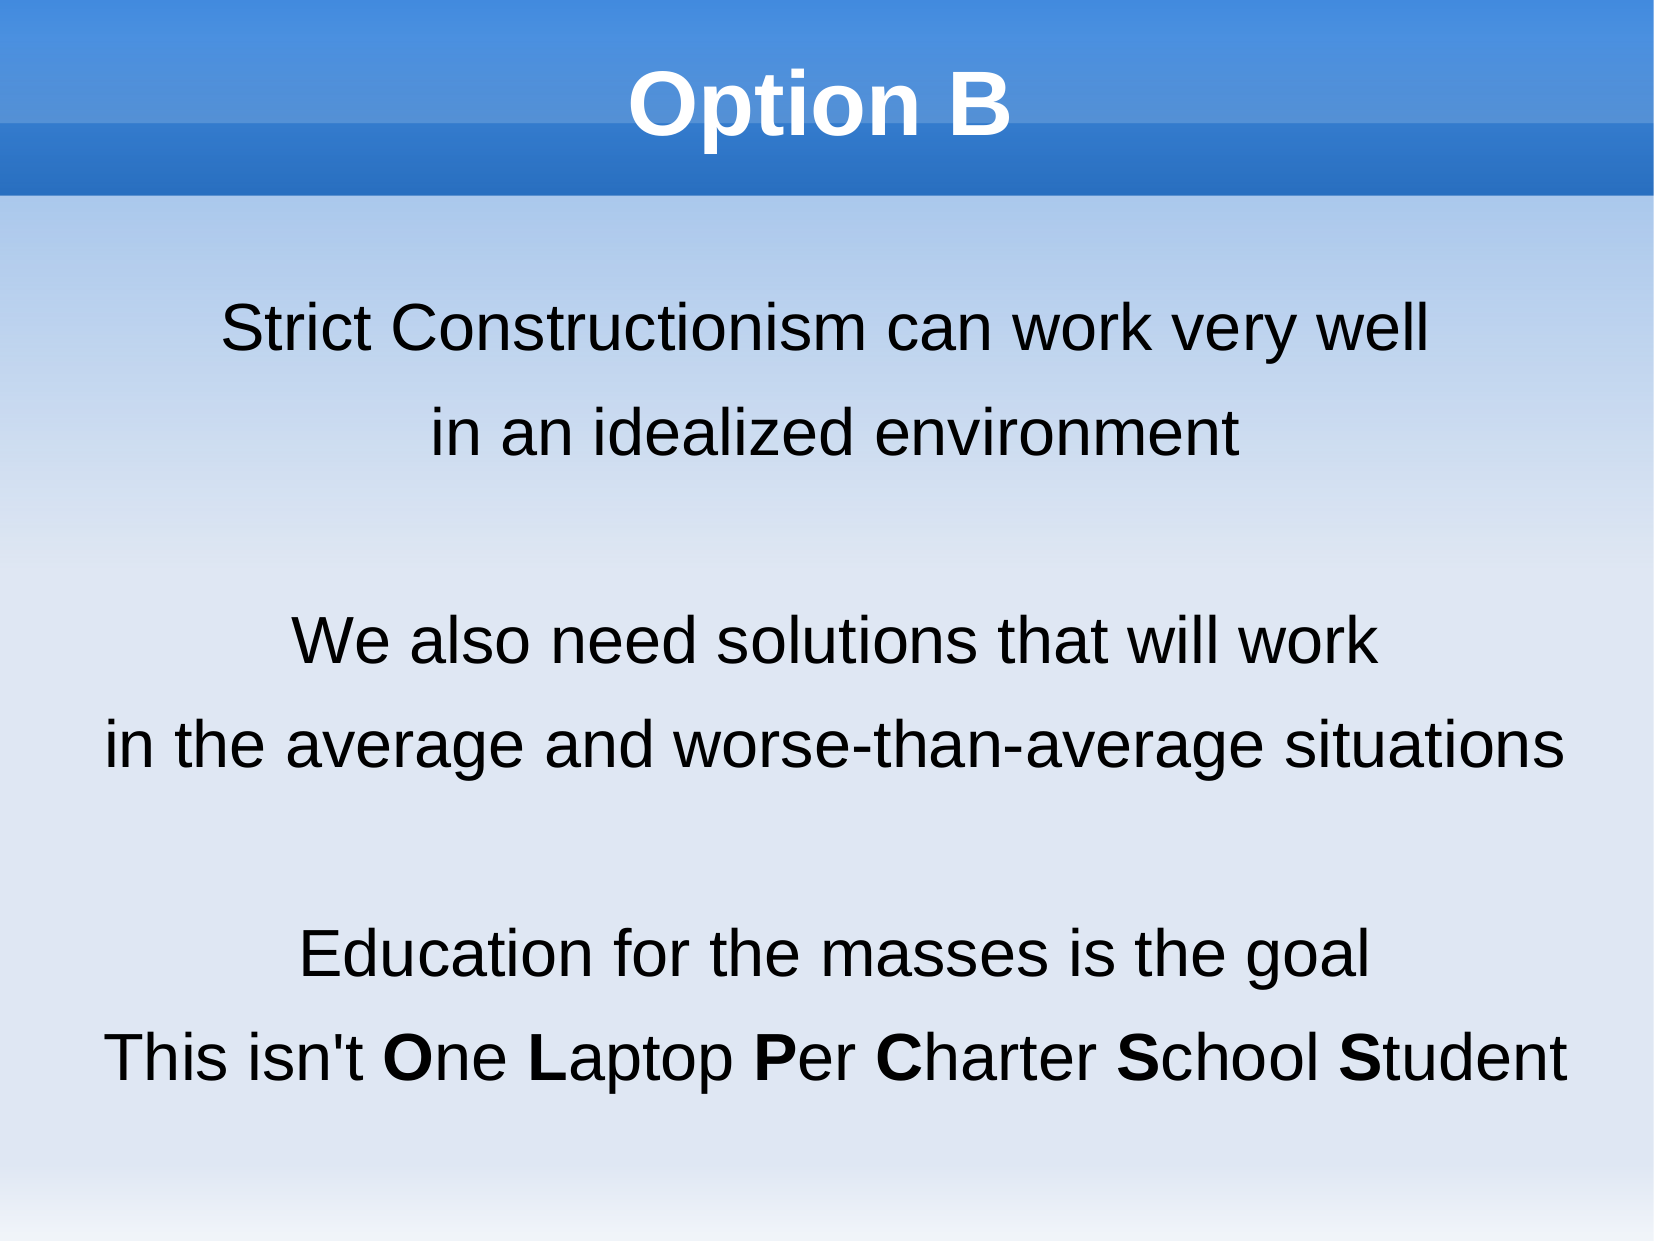

# Option B
Strict Constructionism can work very well
in an idealized environment
We also need solutions that will work
in the average and worse-than-average situations
Education for the masses is the goal
This isn't One Laptop Per Charter School Student